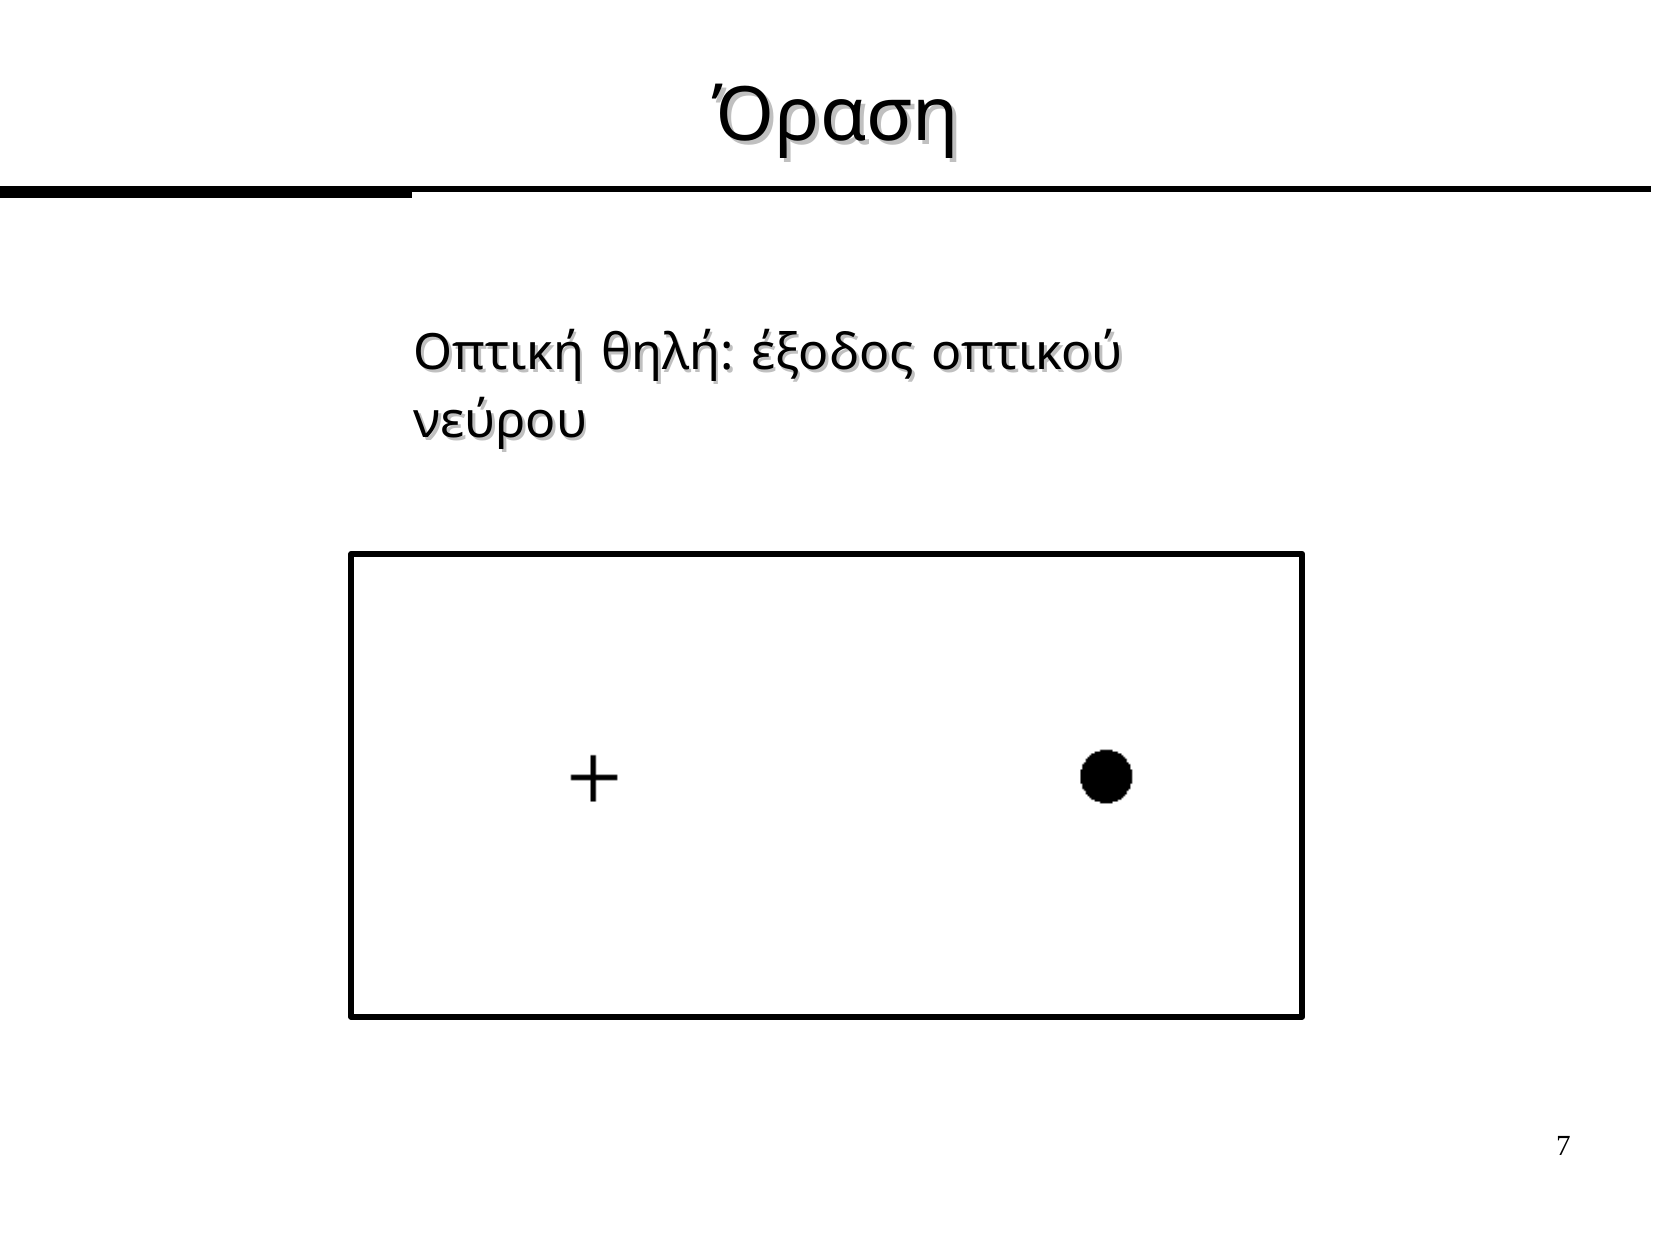

Όραση
Οπτική θηλή: έξοδος οπτικού νεύρου
7